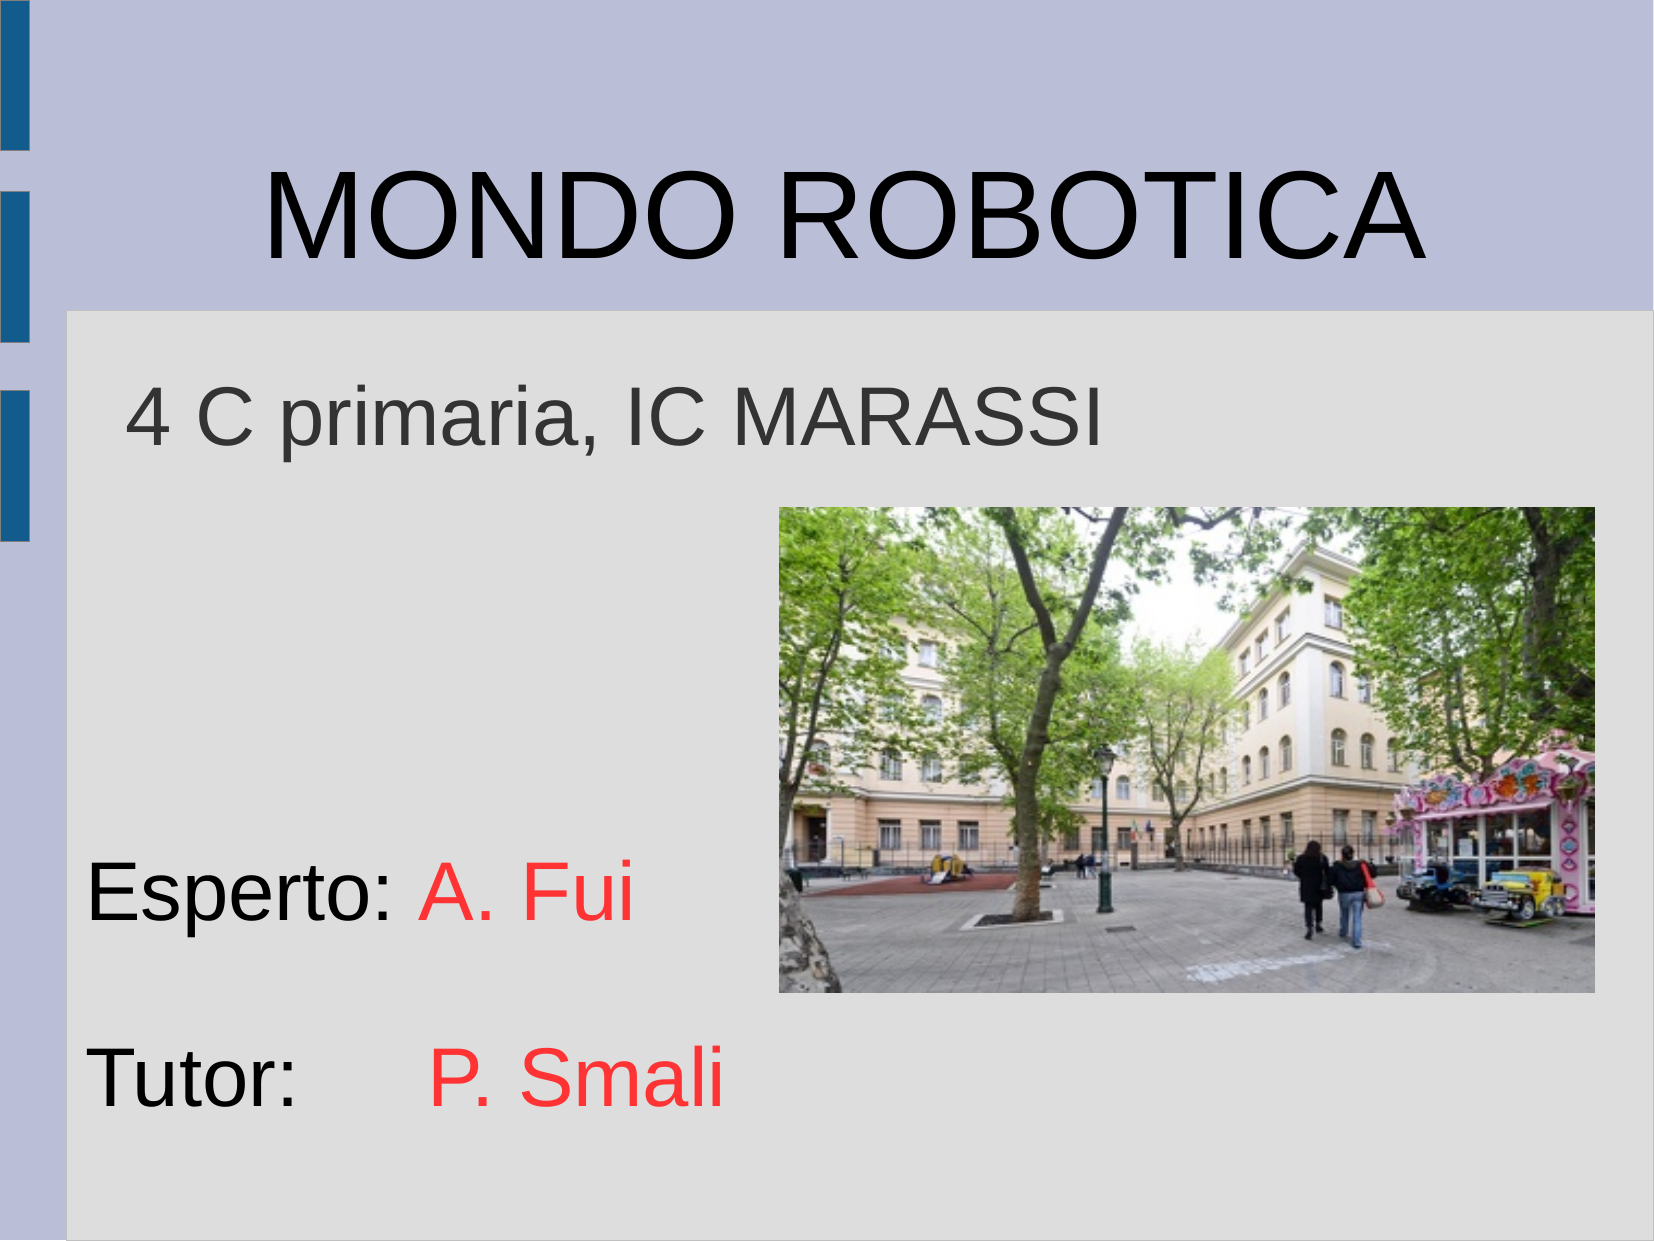

MONDO ROBOTICA
4 C primaria, IC MARASSI
 Esperto: A. Fui
 Tutor:	 P. Smali